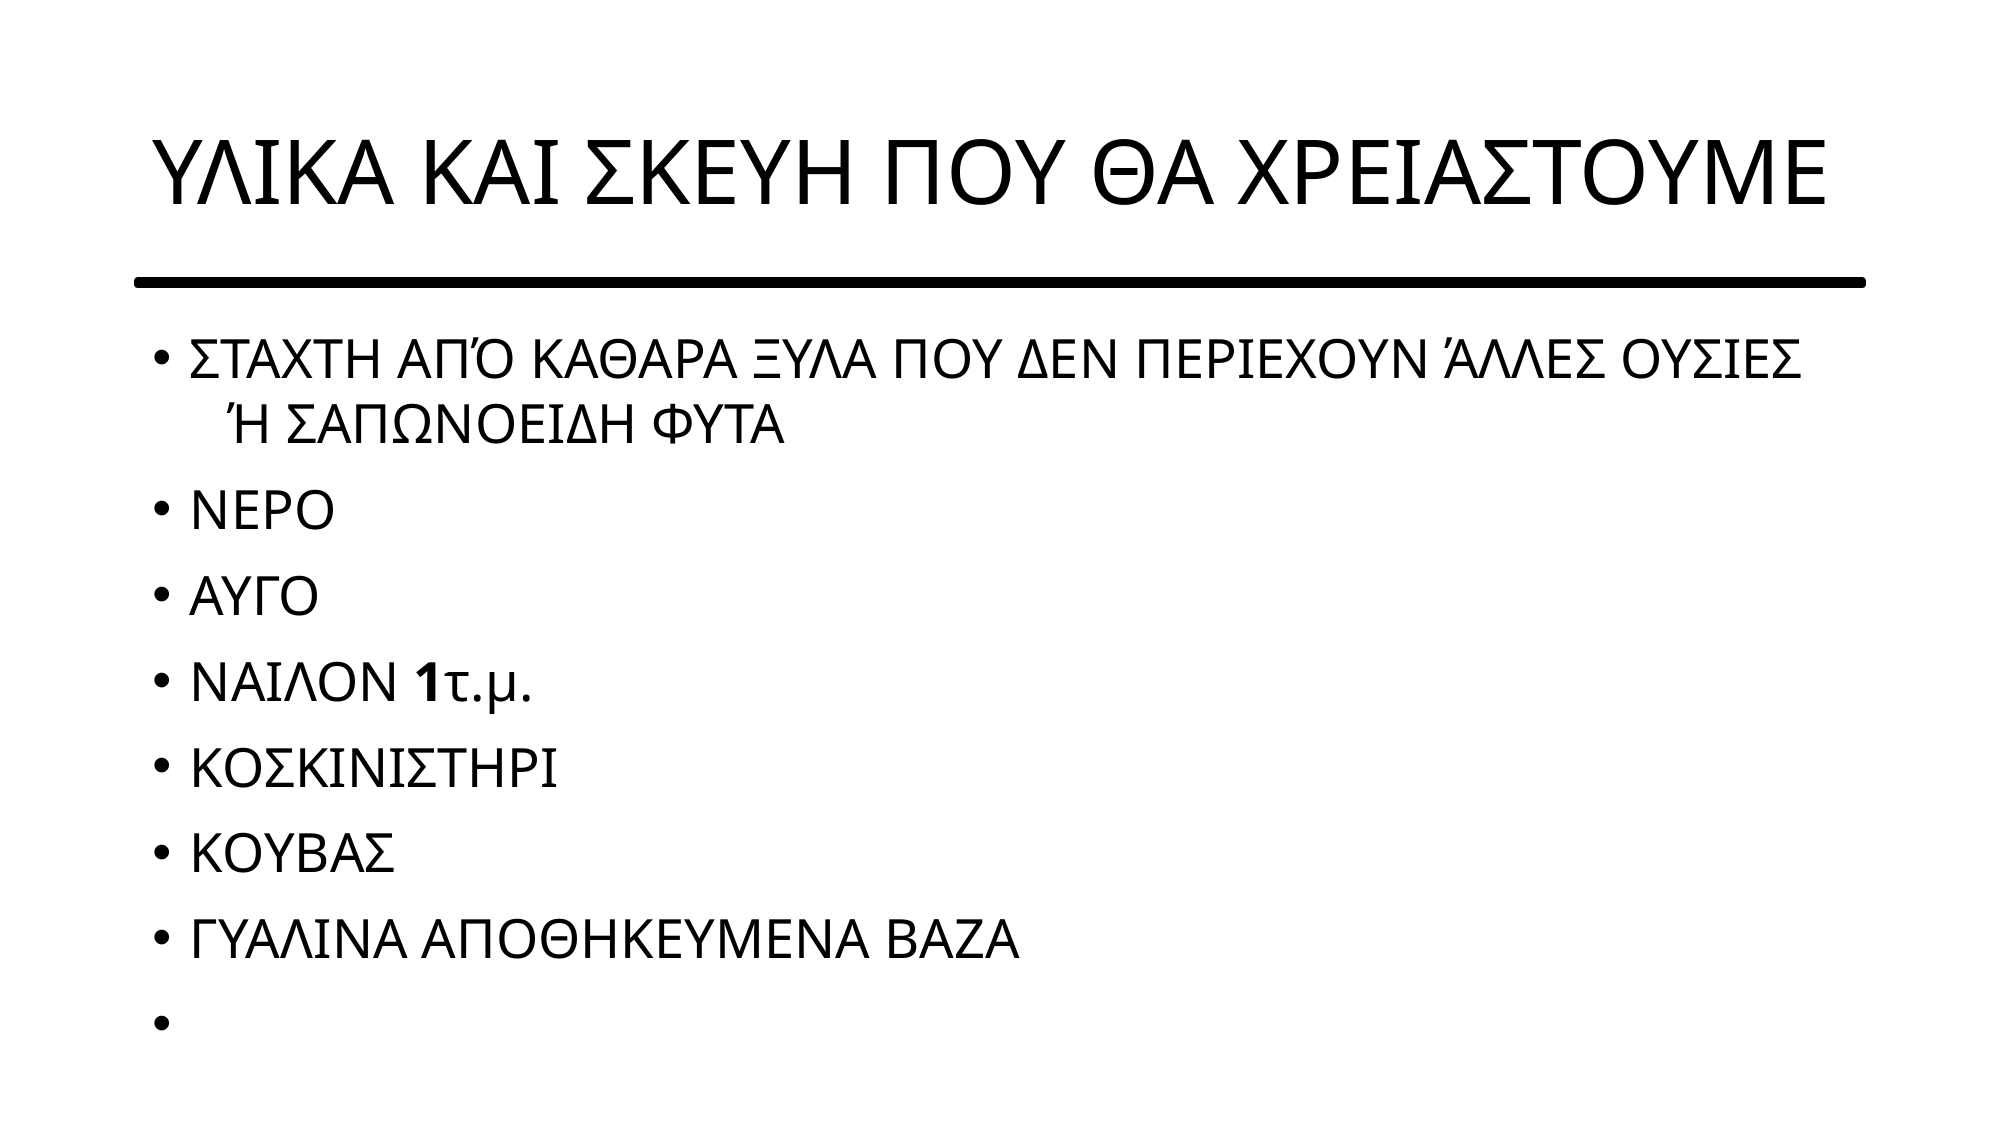

# ΥΛΙΚΑ ΚΑΙ ΣΚΕΥΗ ΠΟΥ ΘΑ ΧΡΕΙΑΣΤΟΥΜΕ
ΣΤΑΧΤΗ ΑΠΌ ΚΑΘΑΡΑ ΞΥΛΑ ΠΟΥ ΔΕΝ ΠΕΡΙΕΧΟΥΝ ΆΛΛΕΣ ΟΥΣΙΕΣ Ή ΣΑΠΩΝΟΕΙΔΗ ΦΥΤΑ
ΝΕΡΟ
ΑΥΓΟ
ΝΑΙΛΟΝ 1τ.μ.
ΚΟΣΚΙΝΙΣΤΗΡΙ
ΚΟΥΒΑΣ
ΓΥΑΛΙΝΑ ΑΠΟΘΗΚΕΥΜΕΝΑ ΒΑΖΑ